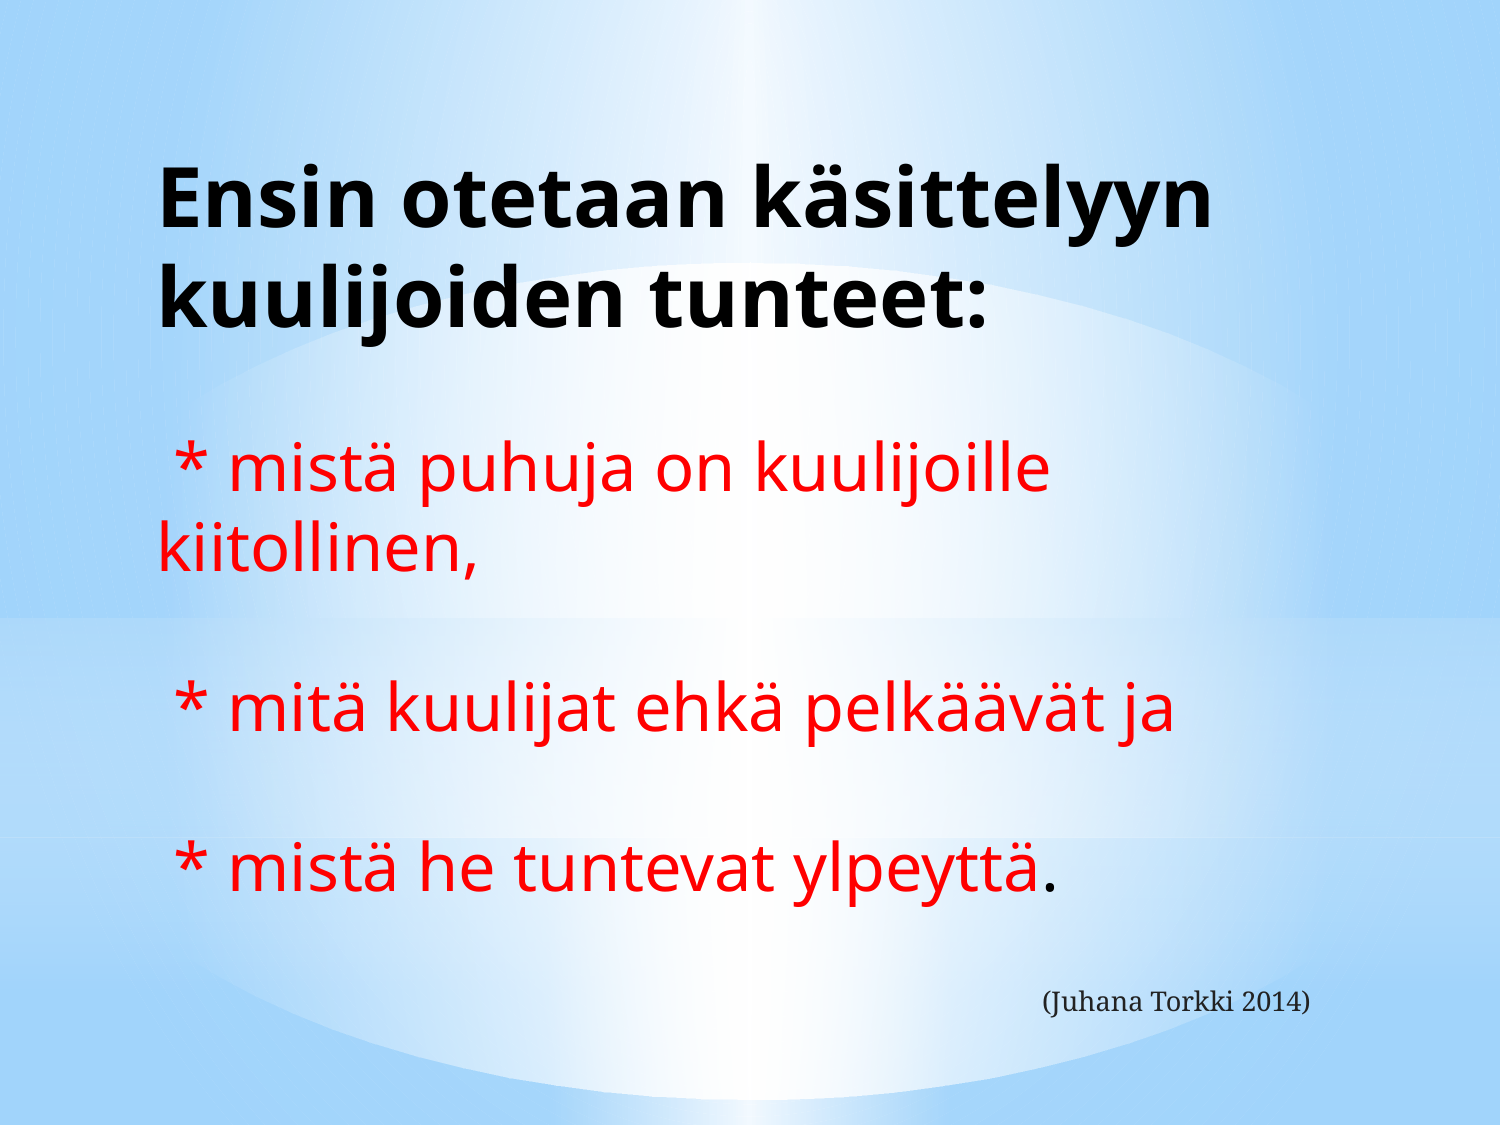

Ensin otetaan käsittelyyn kuulijoiden tunteet:
 * mistä puhuja on kuulijoille kiitollinen,
 * mitä kuulijat ehkä pelkäävät ja
 * mistä he tuntevat ylpeyttä.
												(Juhana Torkki 2014)